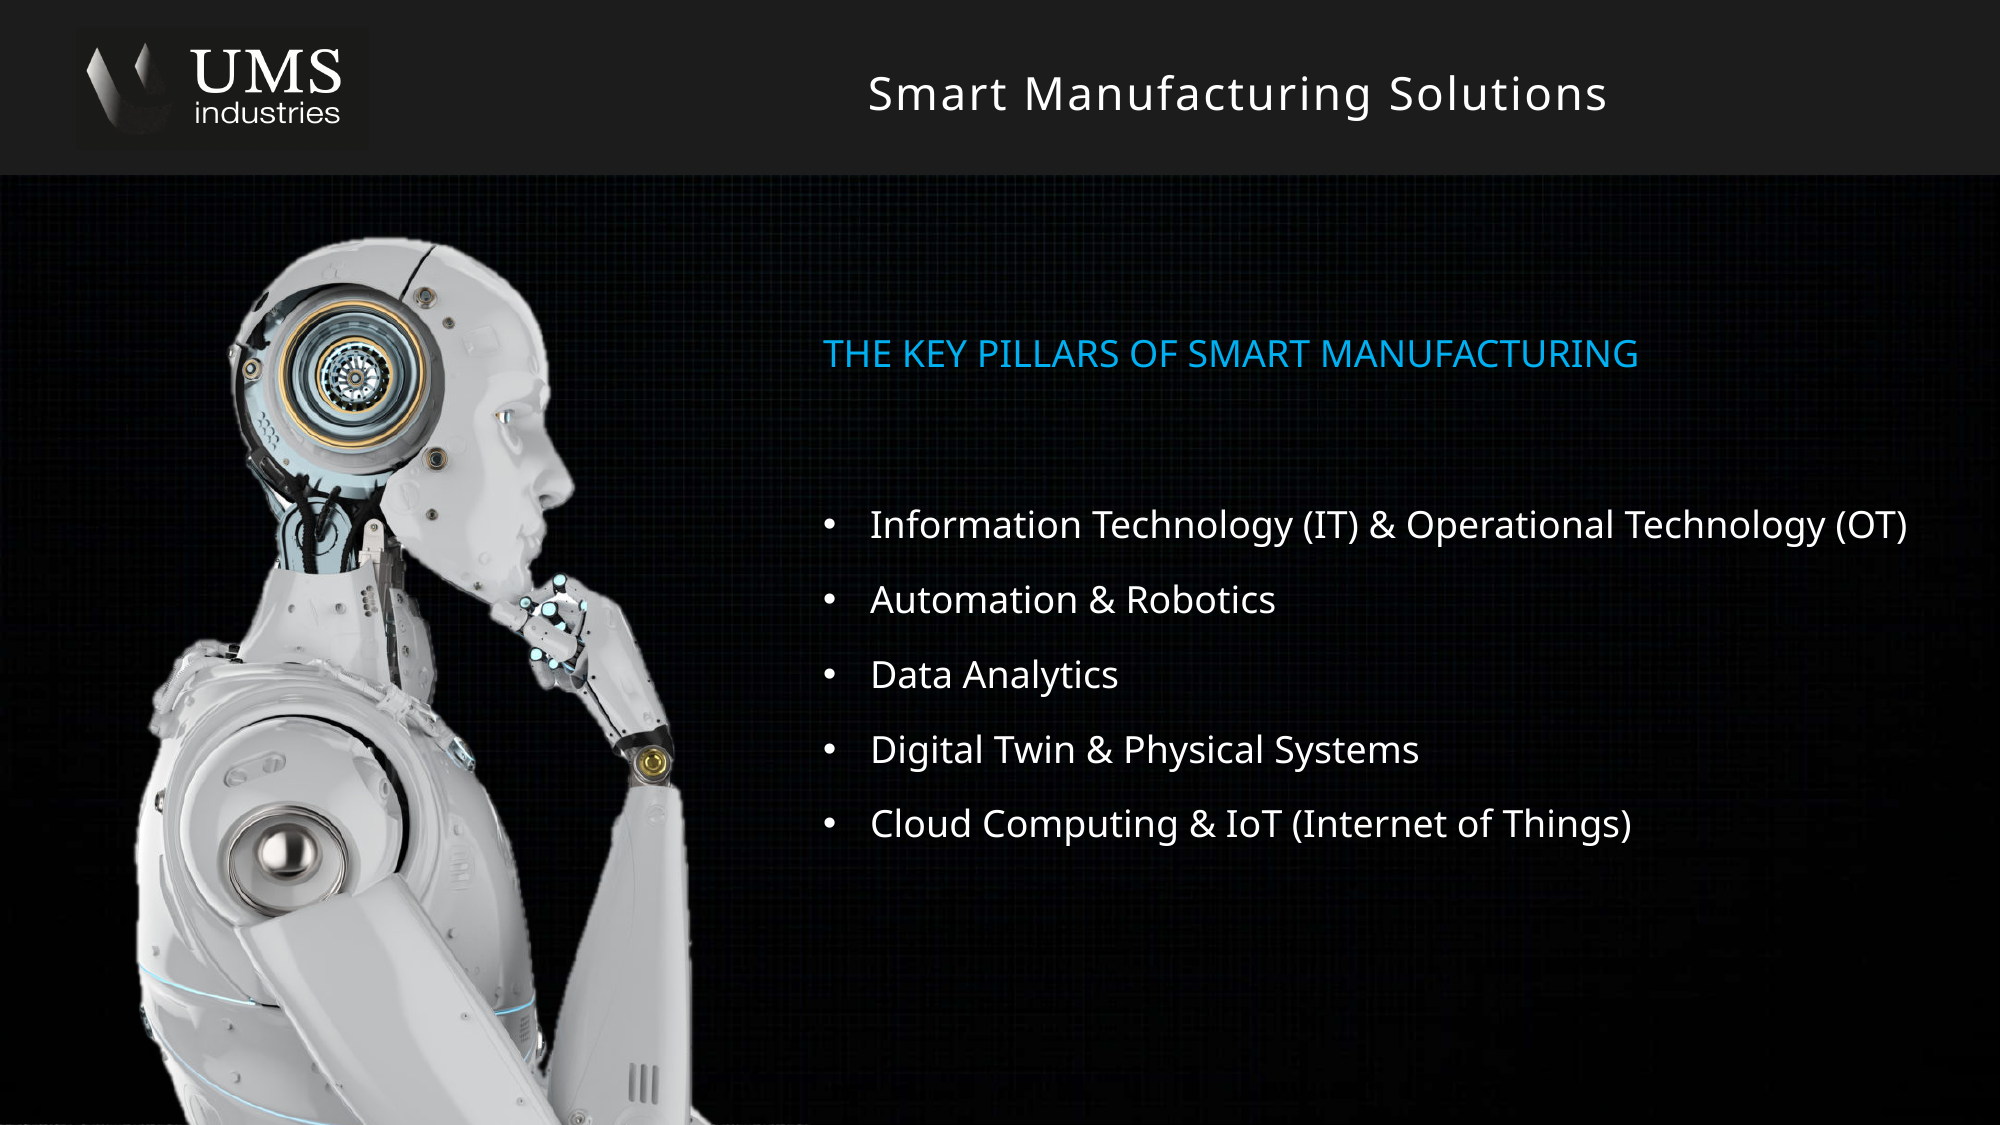

Smart Manufacturing Solutions
THE KEY PILLARS OF SMART MANUFACTURING
# Information Technology (IT) & Operational Technology (OT)
Automation & Robotics
Data Analytics
Digital Twin & Physical Systems
Cloud Computing & IoT (Internet of Things)